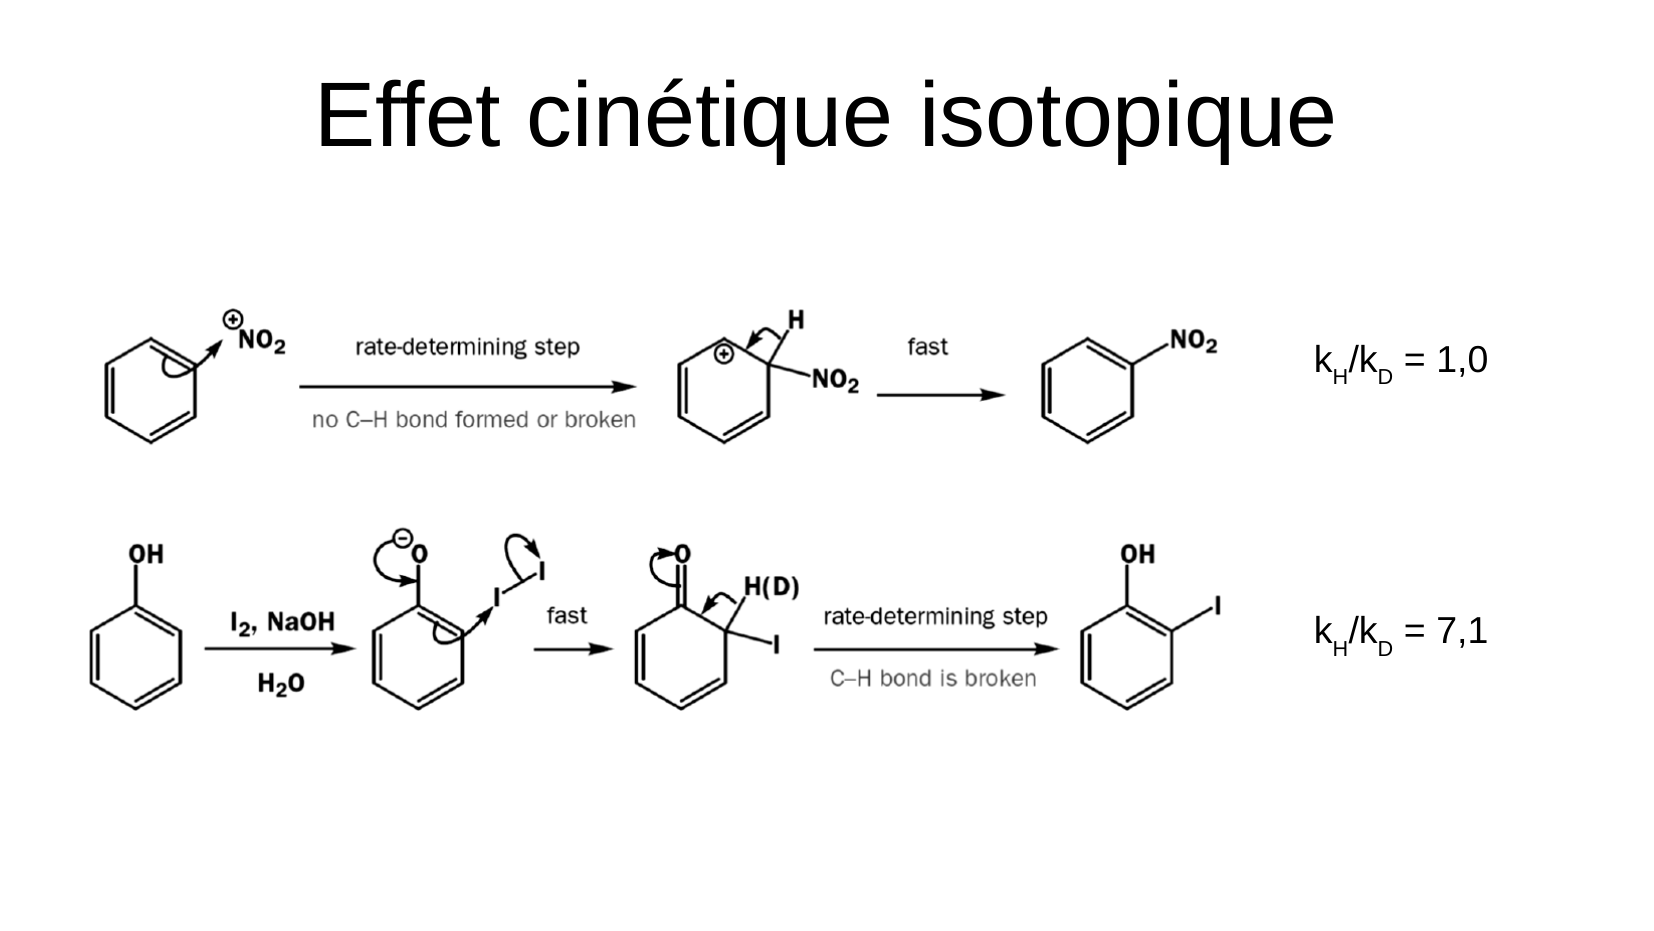

# Effet cinétique isotopique
kH/kD = 1,0
kH/kD = 7,1